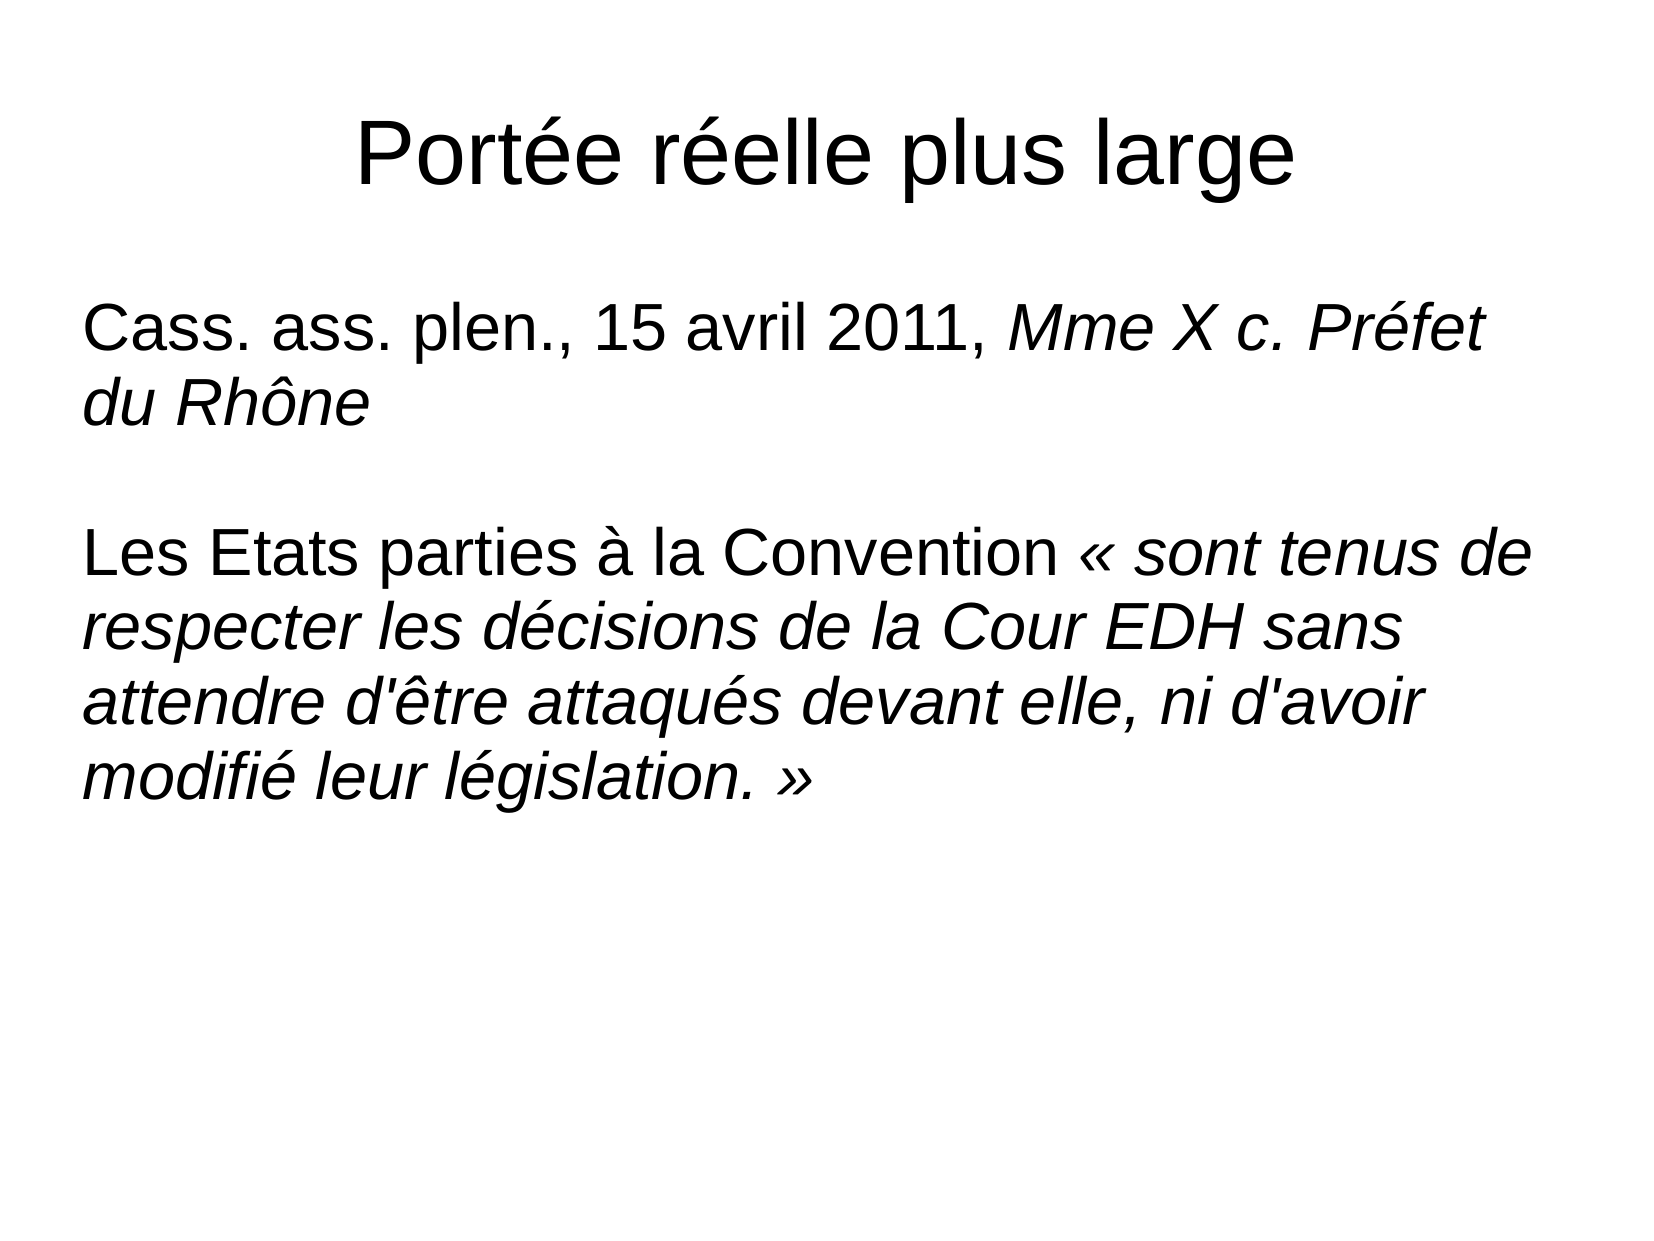

# Portée réelle plus large
Cass. ass. plen., 15 avril 2011, Mme X c. Préfet du Rhône
Les Etats parties à la Convention « sont tenus de respecter les décisions de la Cour EDH sans attendre d'être attaqués devant elle, ni d'avoir modifié leur législation. »